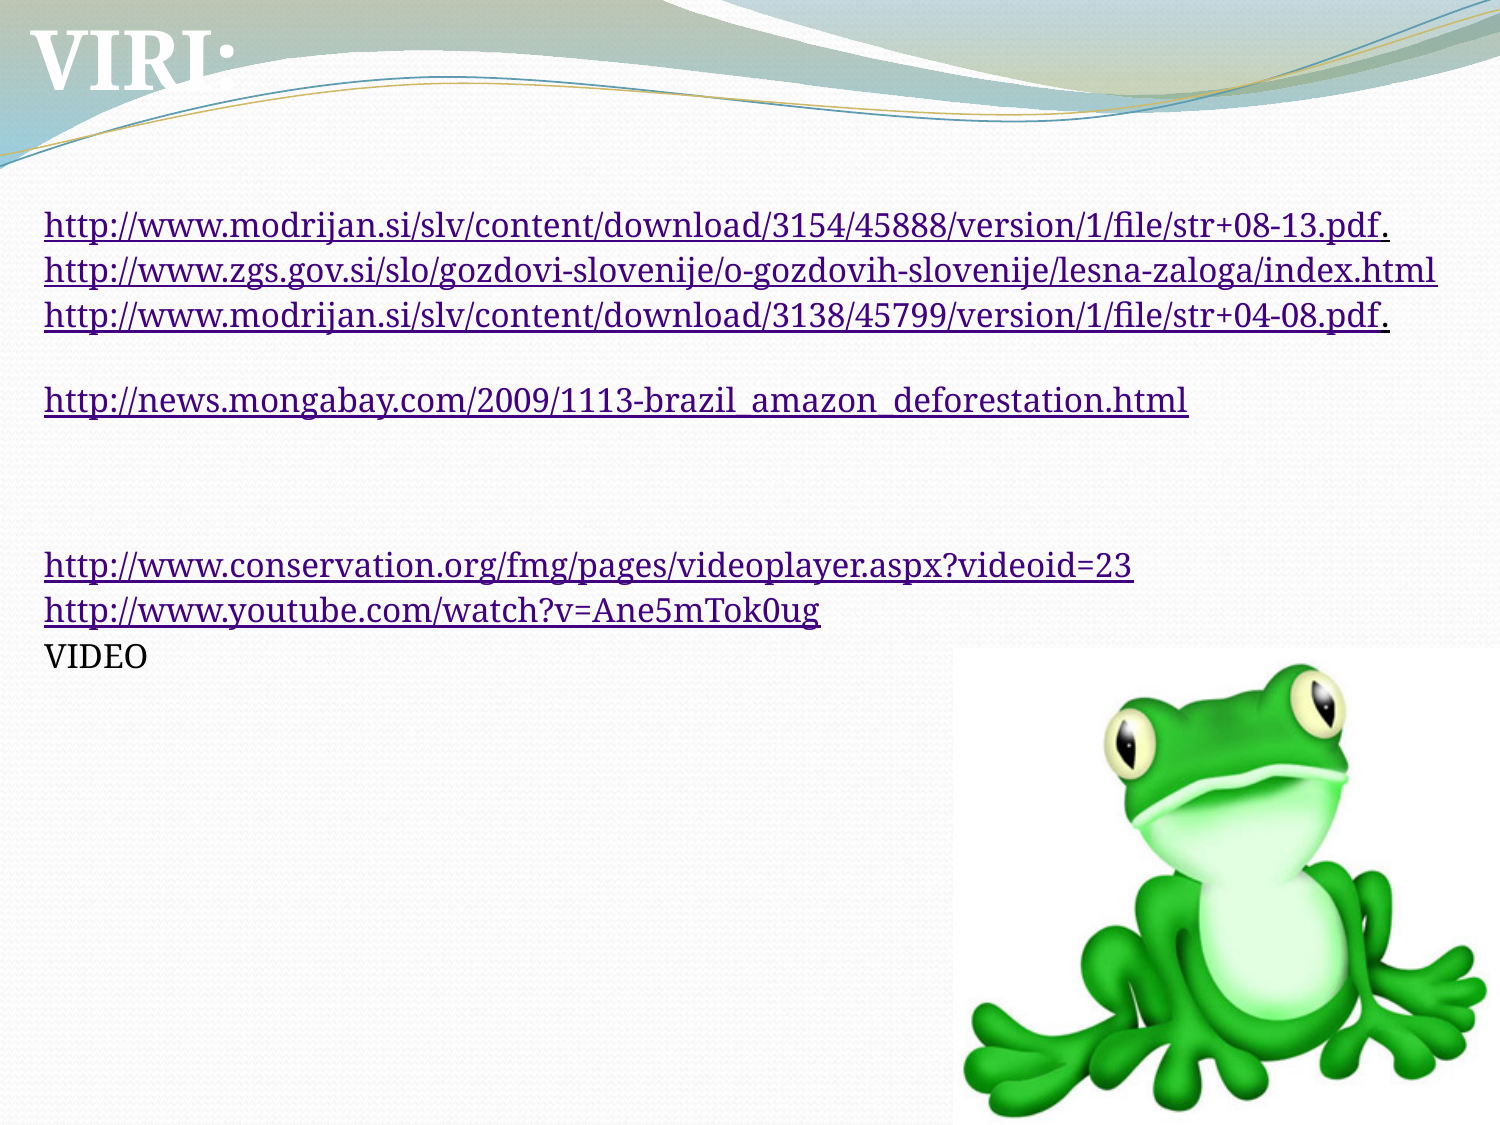

VIRI:
http://www.modrijan.si/slv/content/download/3154/45888/version/1/file/str+08-13.pdf.
http://www.zgs.gov.si/slo/gozdovi-slovenije/o-gozdovih-slovenije/lesna-zaloga/index.html
http://www.modrijan.si/slv/content/download/3138/45799/version/1/file/str+04-08.pdf.
http://news.mongabay.com/2009/1113-brazil_amazon_deforestation.html
http://www.conservation.org/fmg/pages/videoplayer.aspx?videoid=23
http://www.youtube.com/watch?v=Ane5mTok0ug
VIDEO